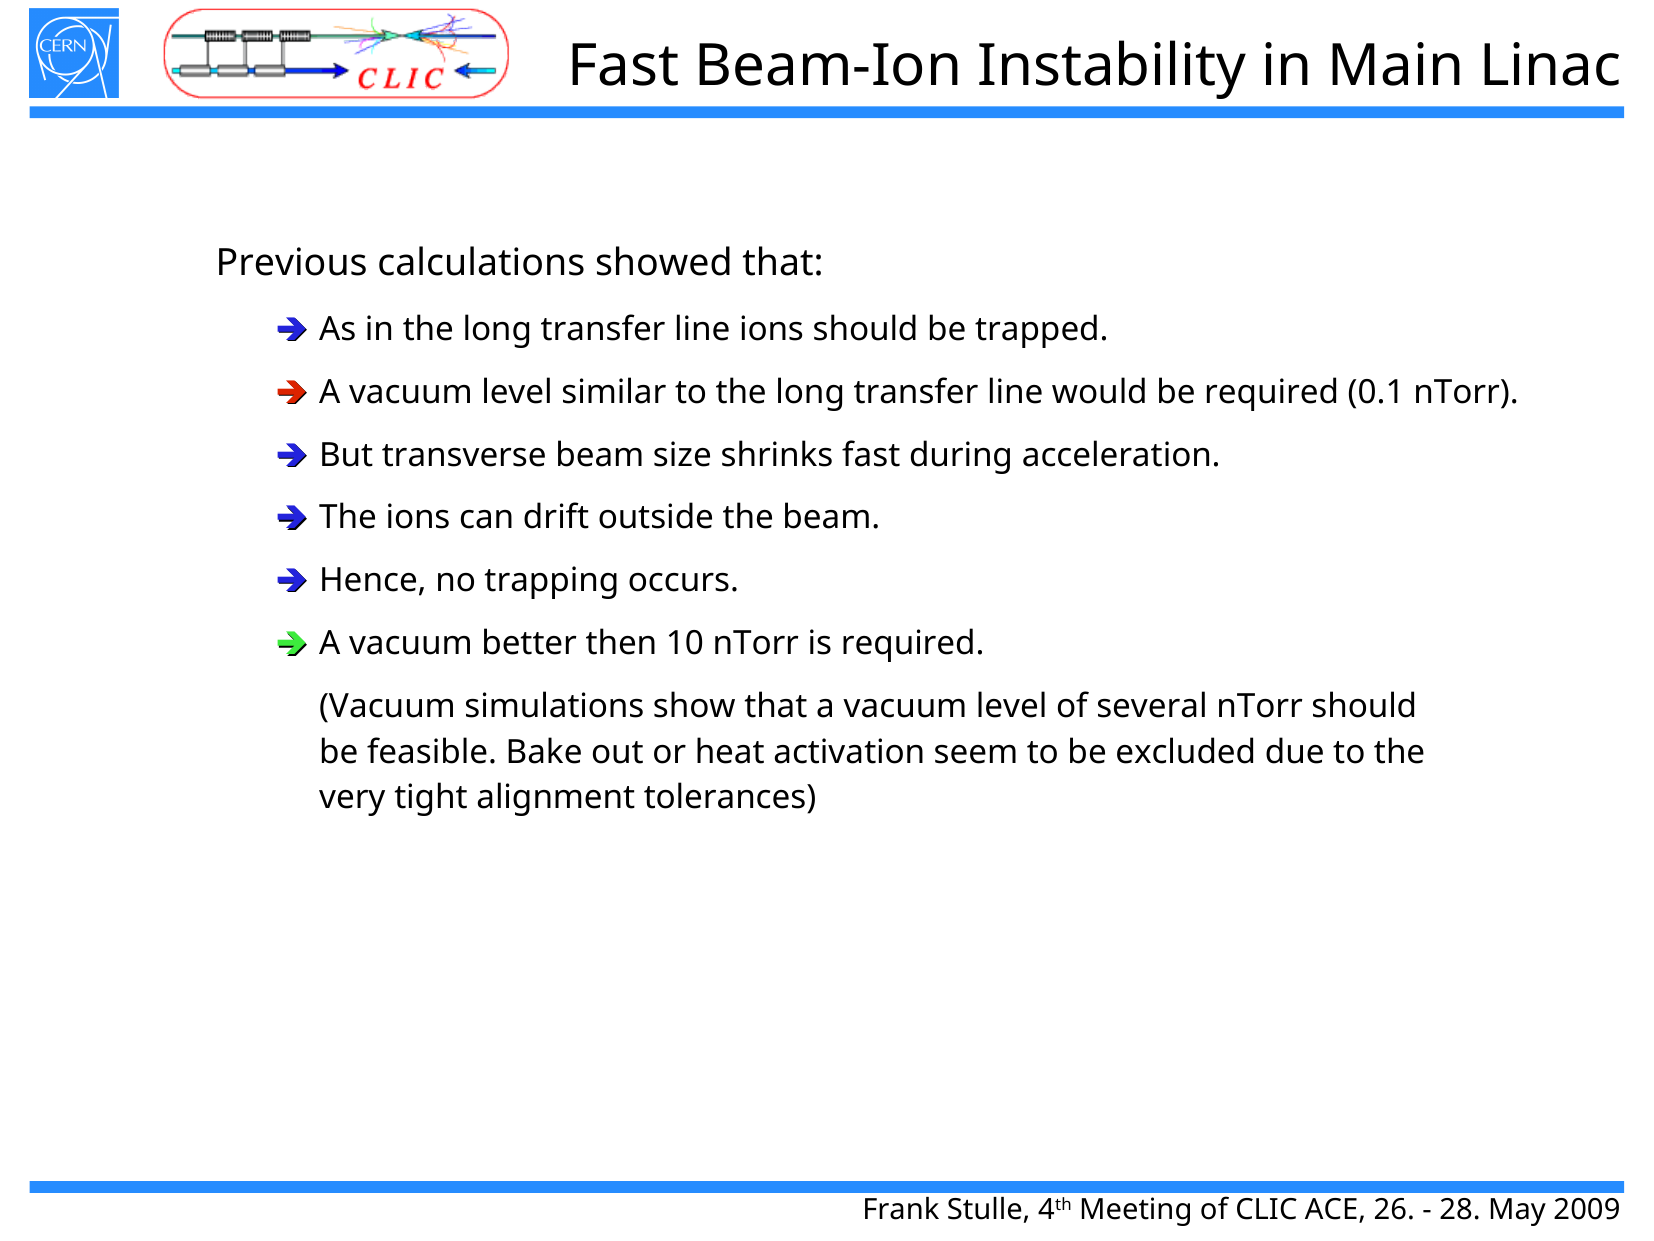

# Fast Beam-Ion Instability in Main Linac
Previous calculations showed that:
		As in the long transfer line ions should be trapped.
		A vacuum level similar to the long transfer line would be required (0.1 nTorr).
		But transverse beam size shrinks fast during acceleration.
		The ions can drift outside the beam.
		Hence, no trapping occurs.
		A vacuum better then 10 nTorr is required.
		(Vacuum simulations show that a vacuum level of several nTorr should
		be feasible. Bake out or heat activation seem to be excluded due to the
		very tight alignment tolerances)